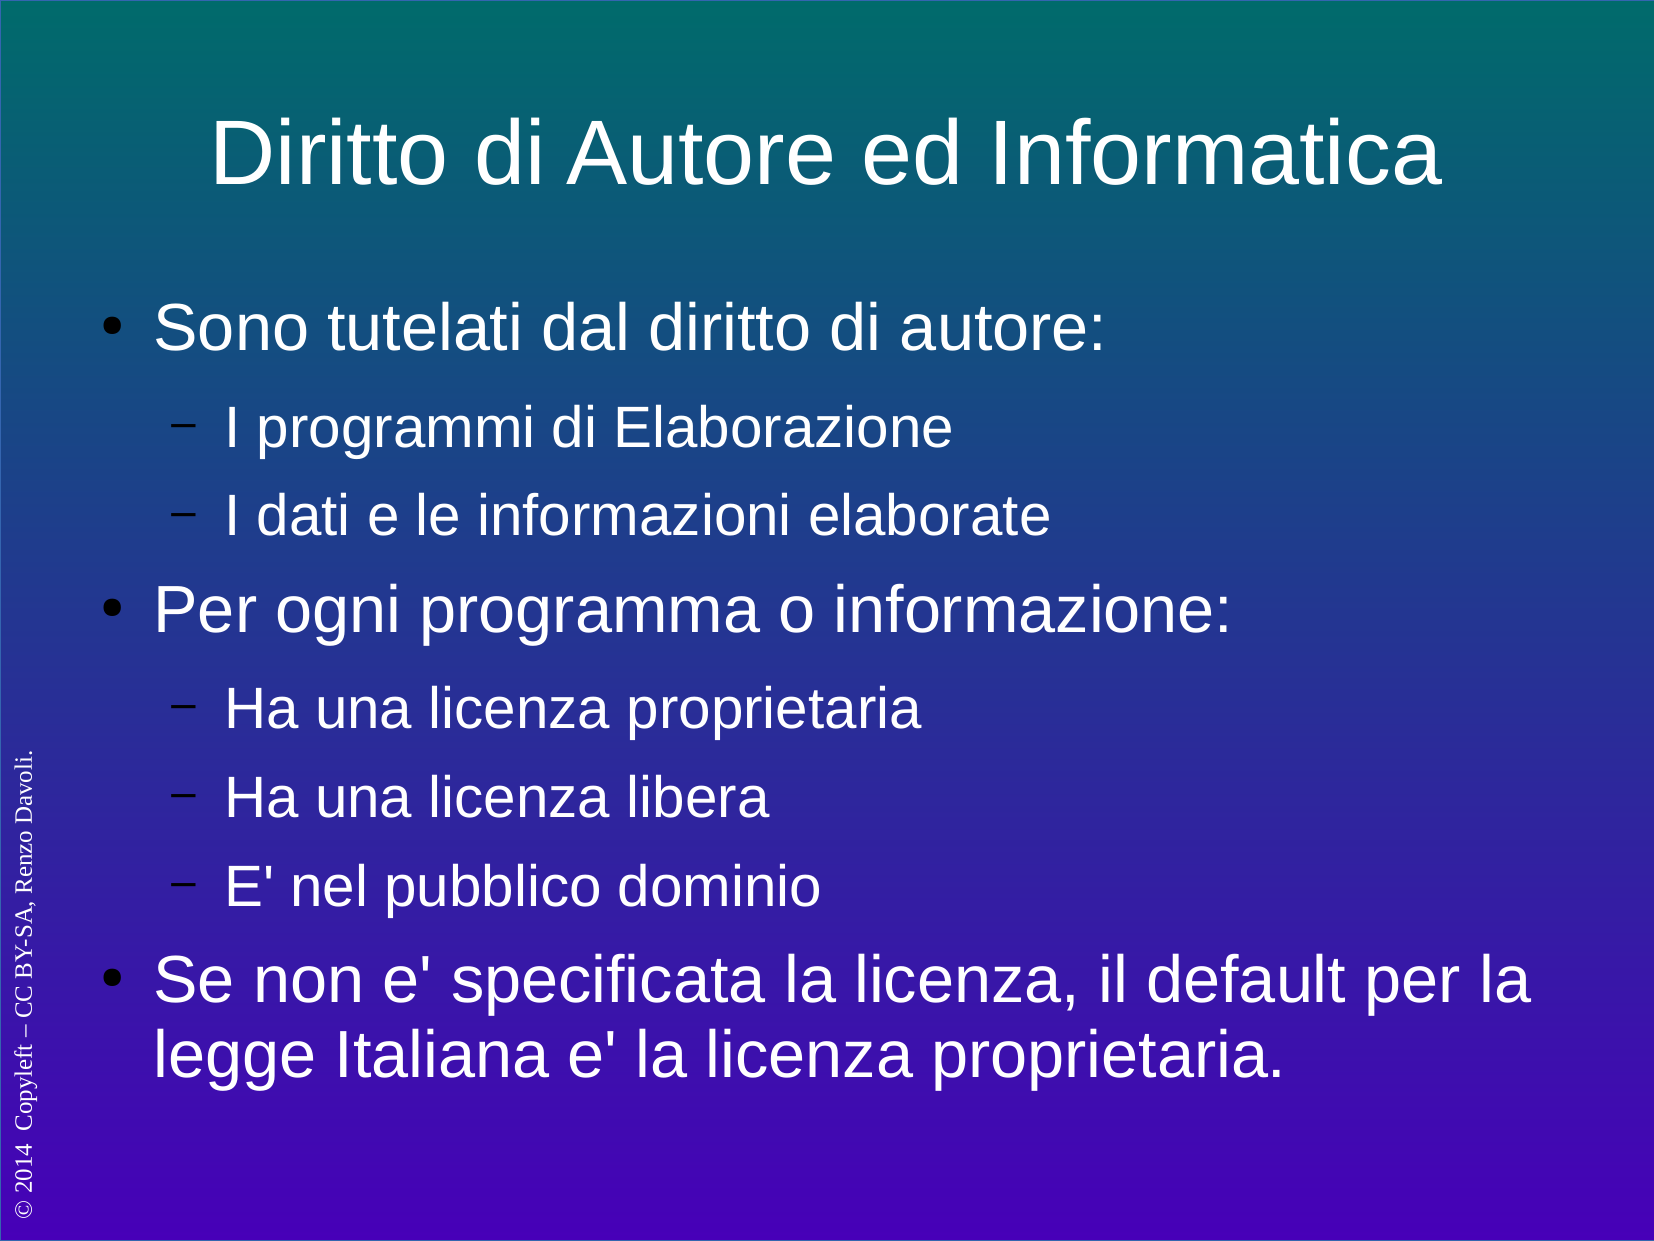

# Diritto di Autore ed Informatica
Sono tutelati dal diritto di autore:
I programmi di Elaborazione
I dati e le informazioni elaborate
Per ogni programma o informazione:
Ha una licenza proprietaria
Ha una licenza libera
E' nel pubblico dominio
Se non e' specificata la licenza, il default per la legge Italiana e' la licenza proprietaria.